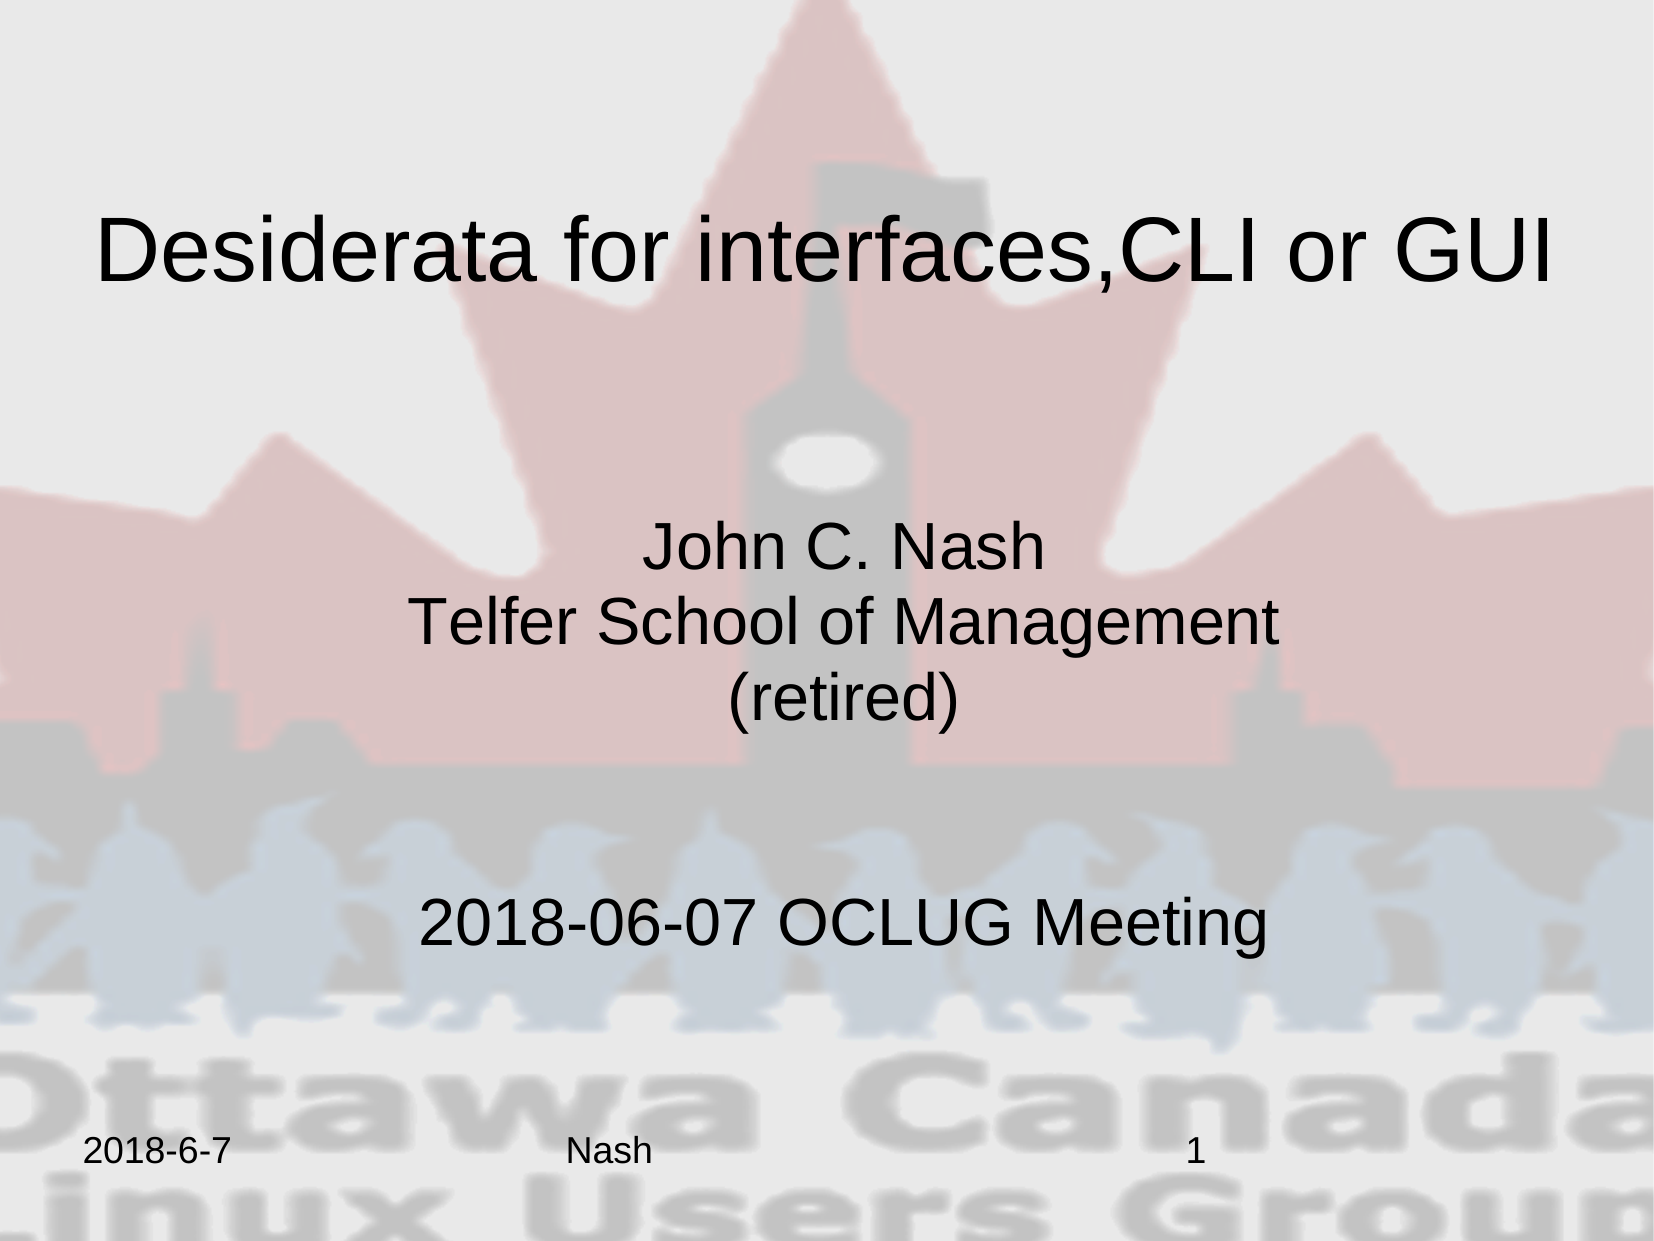

# Desiderata for interfaces,CLI or GUI
John C. Nash
Telfer School of Management
(retired)
2018-06-07 OCLUG Meeting
1